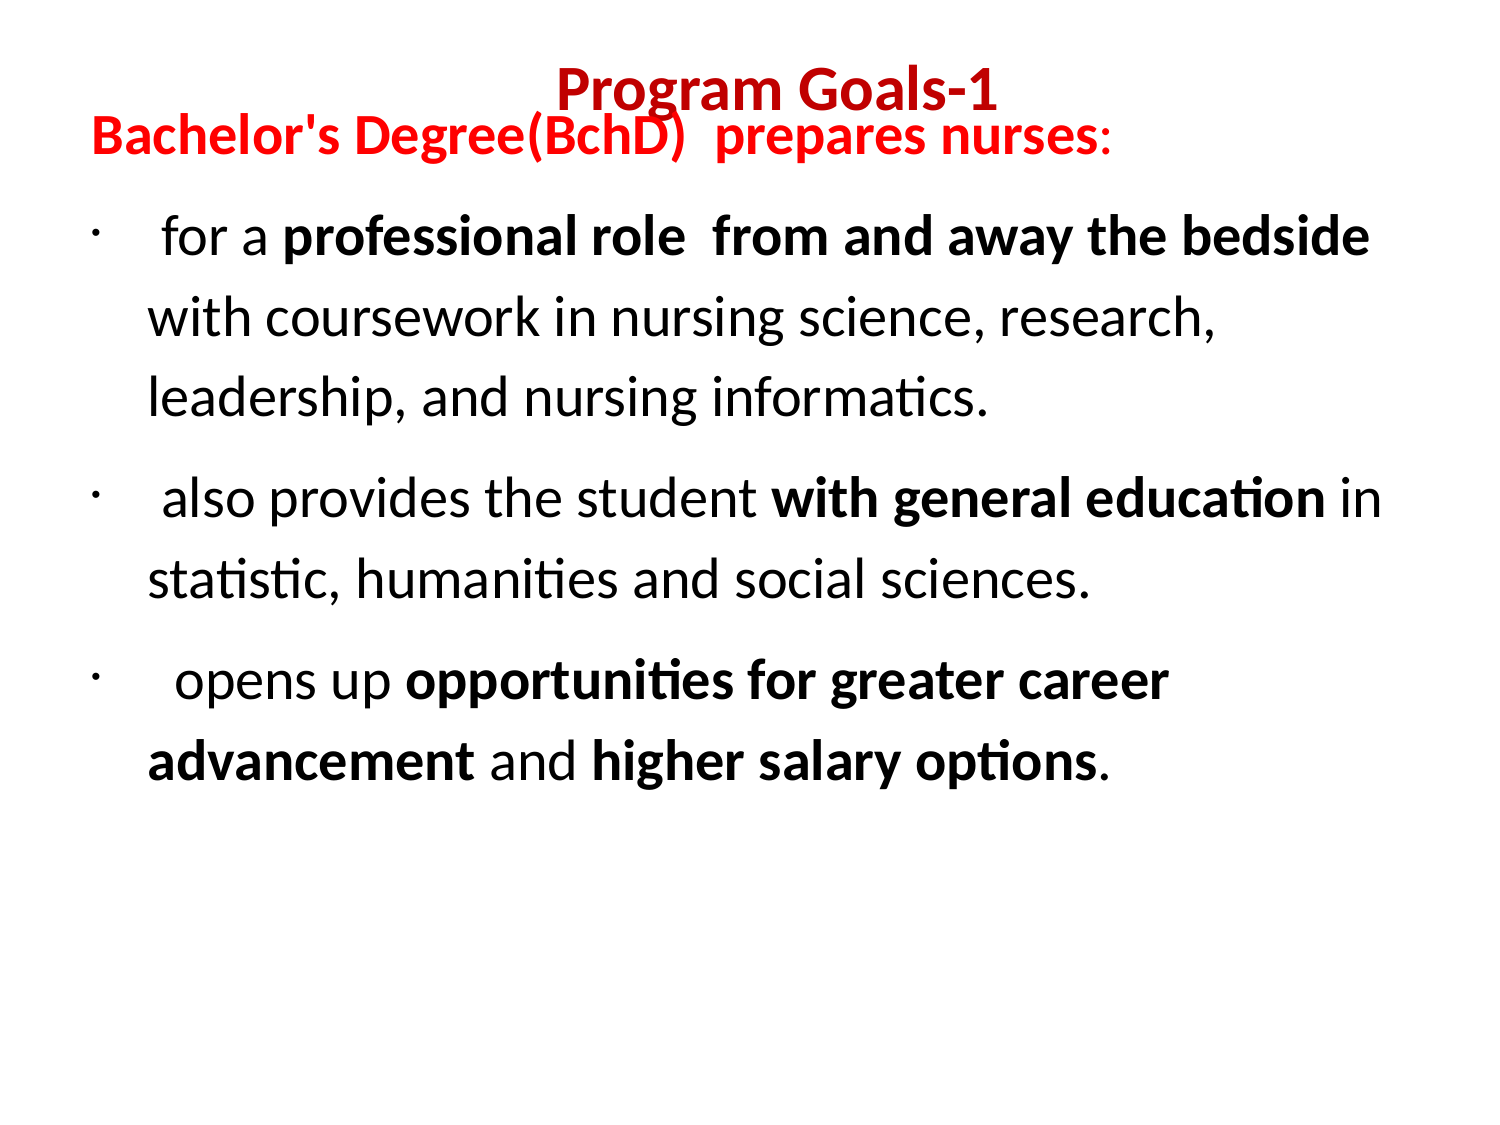

# Program Goals-1
Bachelor's Degree(BchD) prepares nurses:
 for a professional role from and away the bedside with coursework in nursing science, research, leadership, and nursing informatics.
 also provides the student with general education in statistic, humanities and social sciences.
 opens up opportunities for greater career advancement and higher salary options.